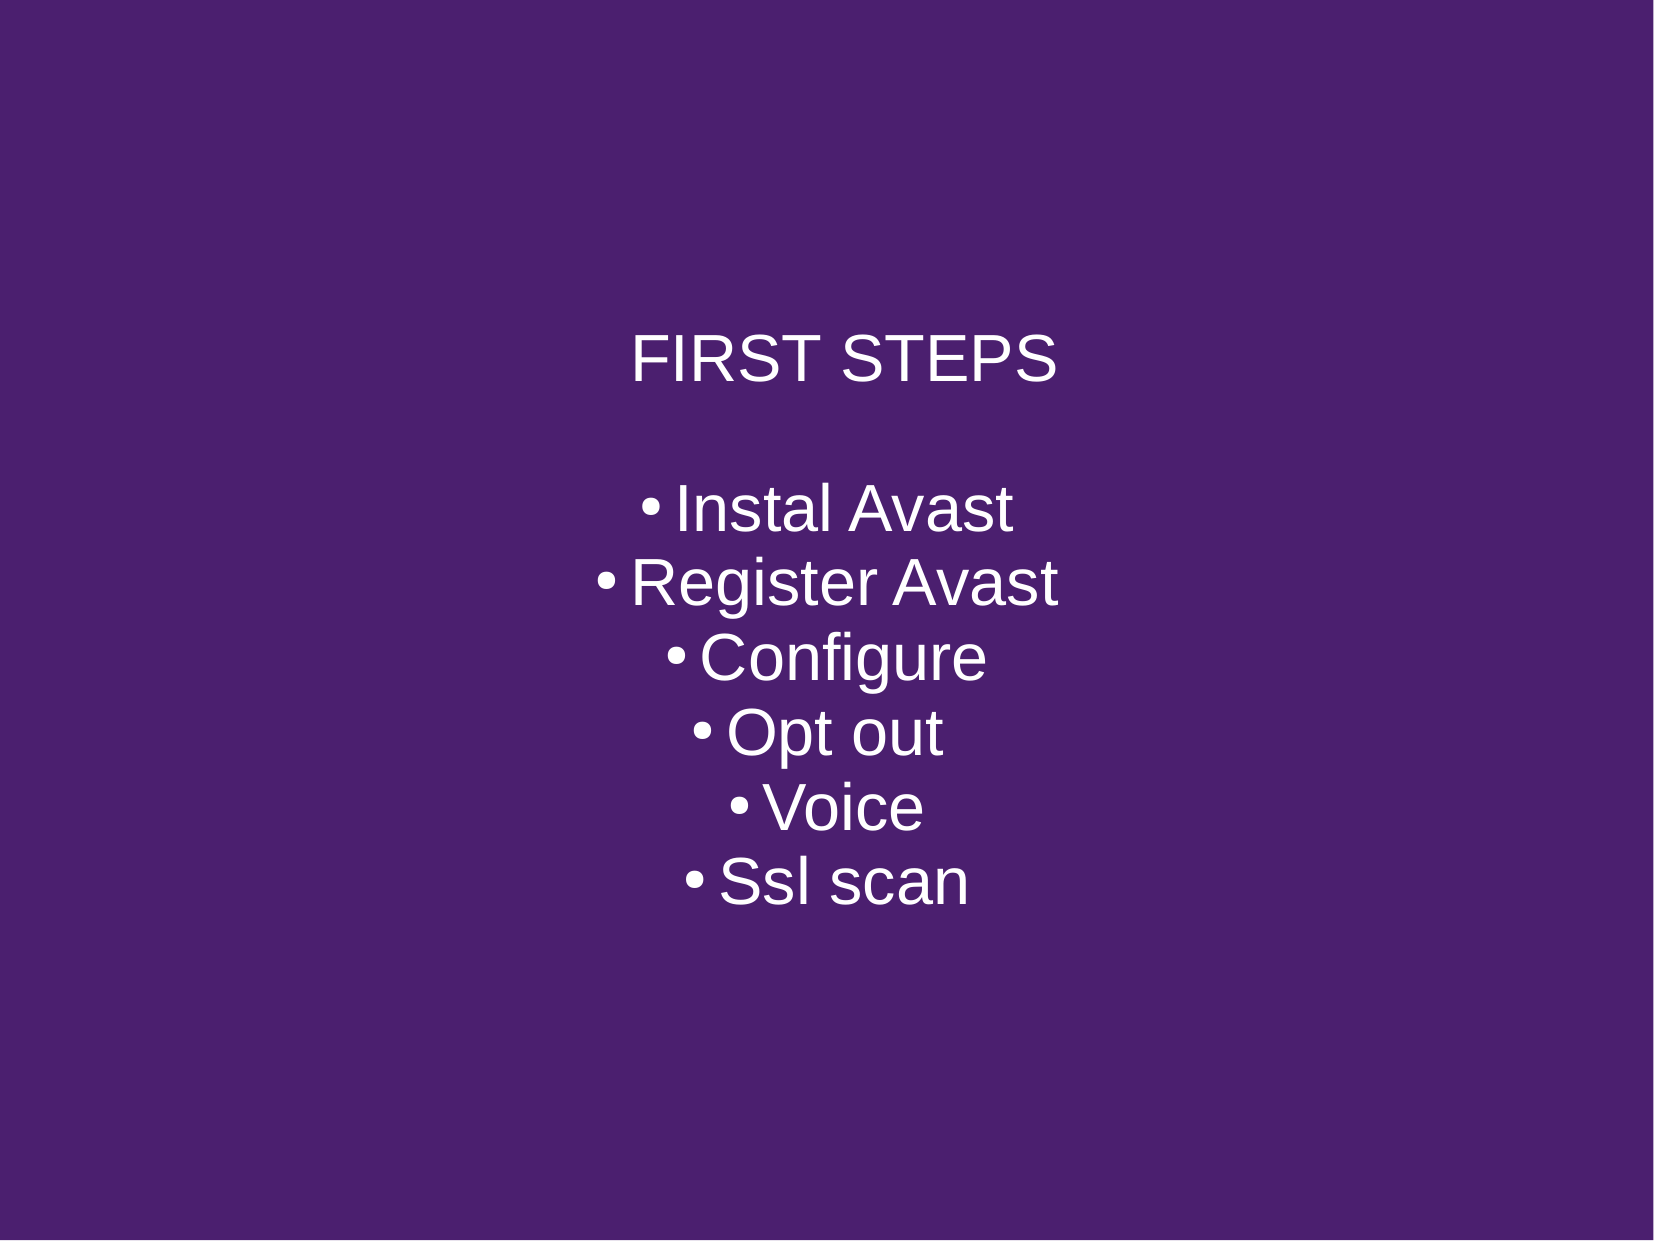

# FIRST STEPS
Instal Avast
Register Avast
Configure
Opt out
Voice
Ssl scan